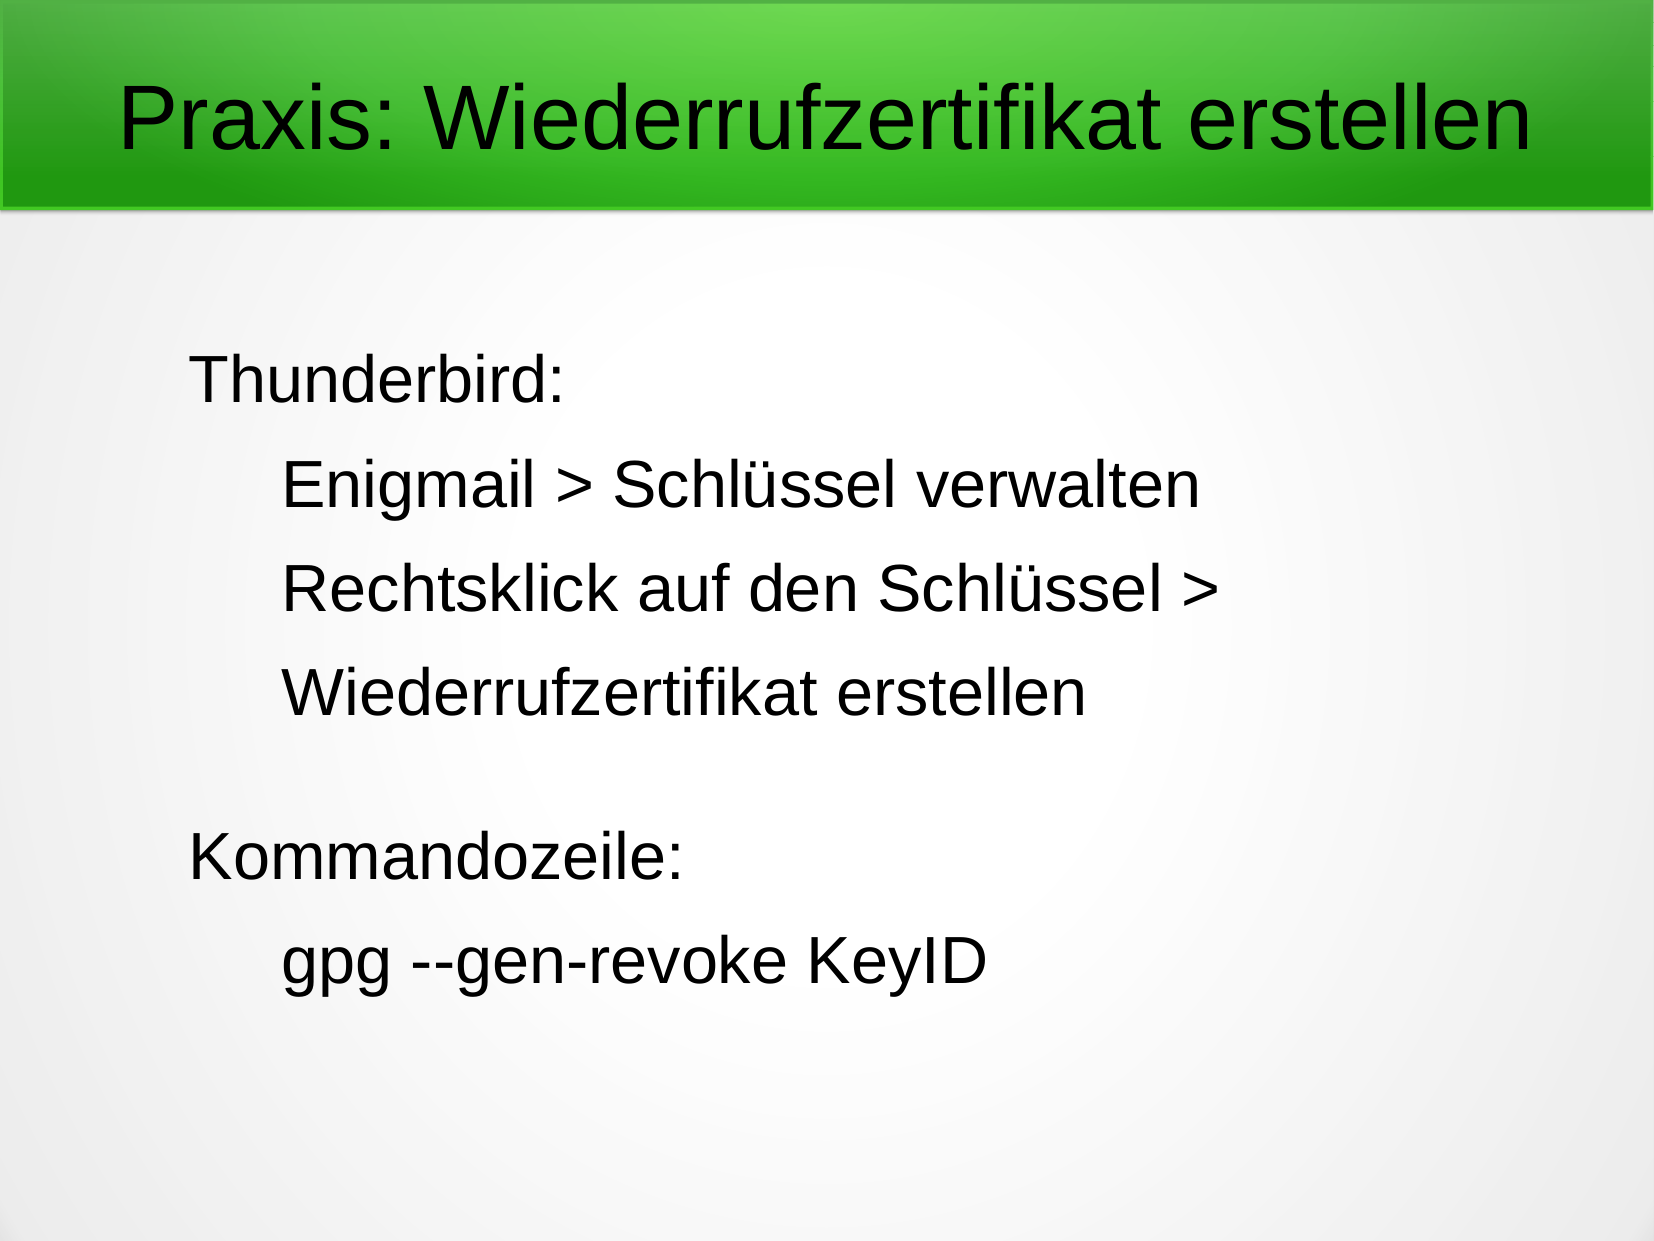

# Praxis: Wiederrufzertifikat erstellen
Thunderbird:
 Enigmail > Schlüssel verwalten
 Rechtsklick auf den Schlüssel >
 Wiederrufzertifikat erstellen
Kommandozeile:
 gpg --gen-revoke KeyID